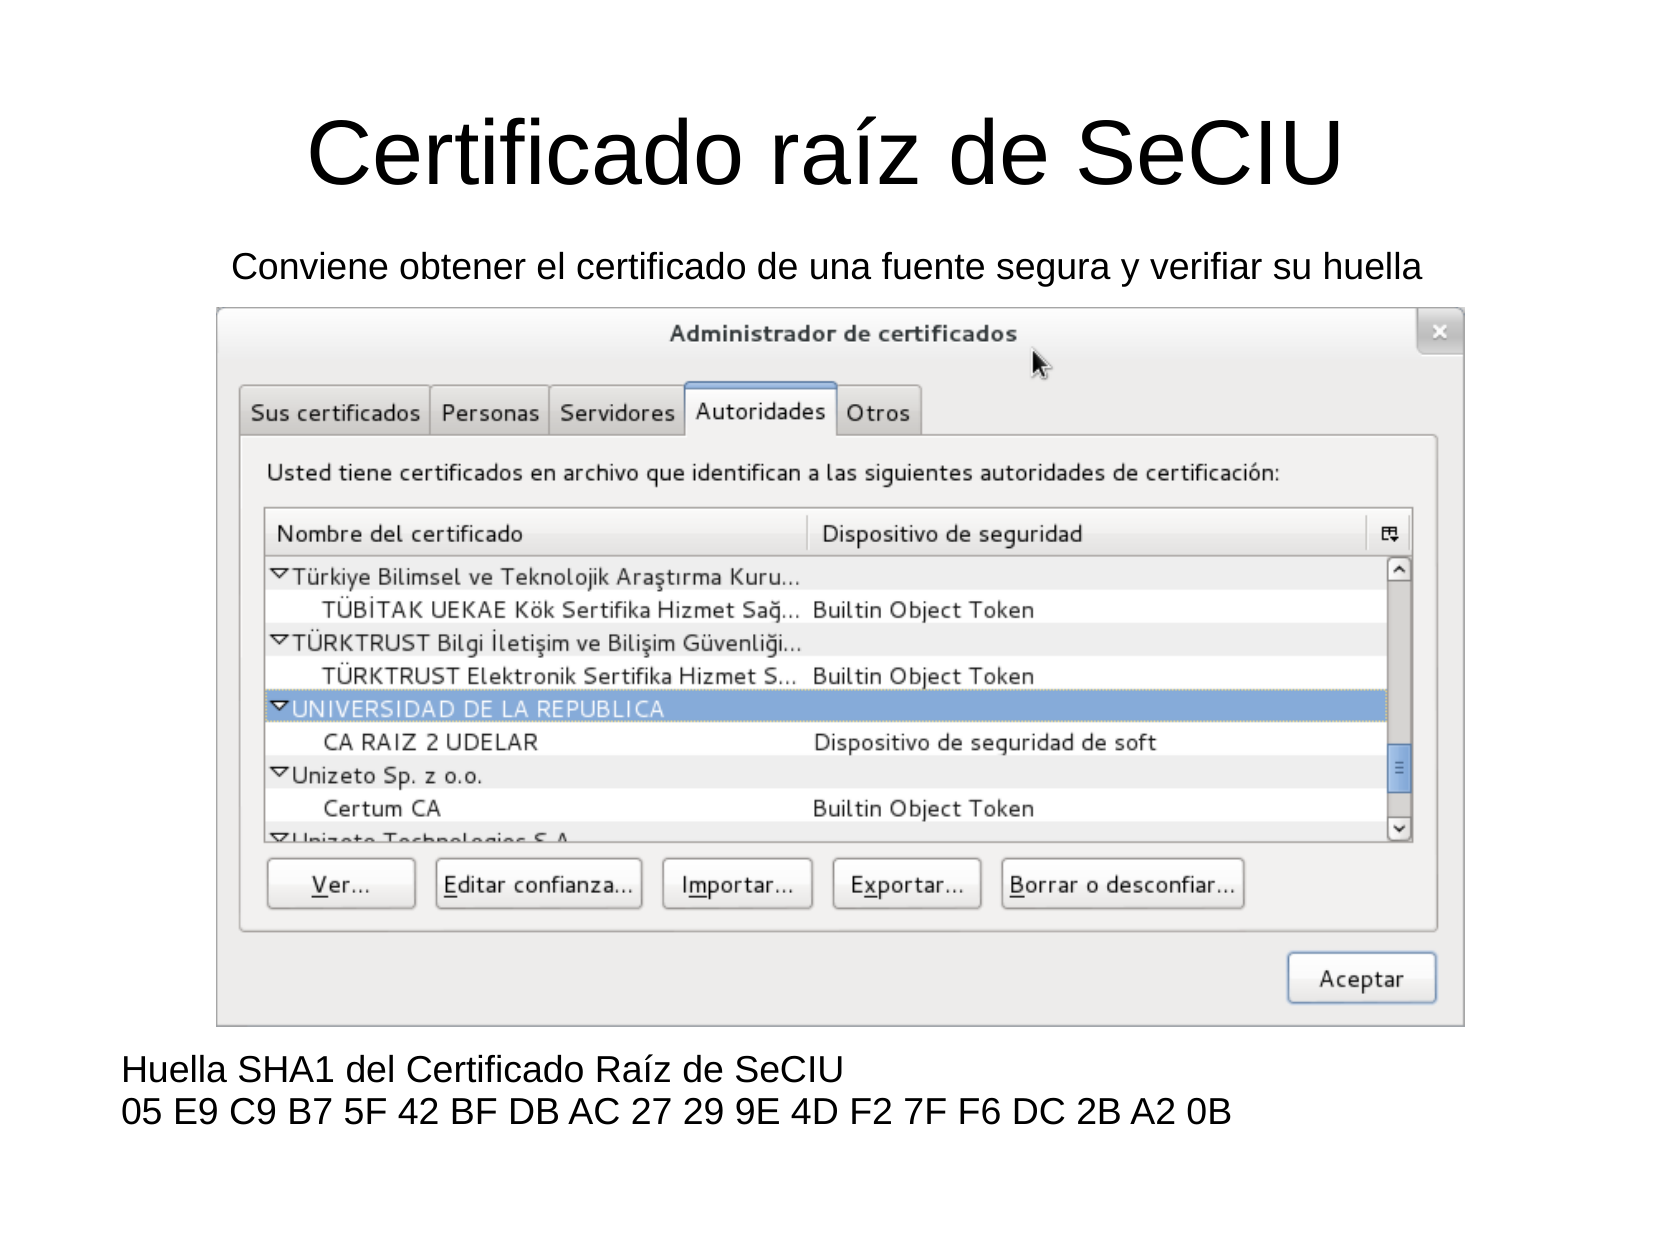

# Certificado raíz de SeCIU
Conviene obtener el certificado de una fuente segura y verifiar su huella
Huella SHA1 del Certificado Raíz de SeCIU
05 E9 C9 B7 5F 42 BF DB AC 27 29 9E 4D F2 7F F6 DC 2B A2 0B